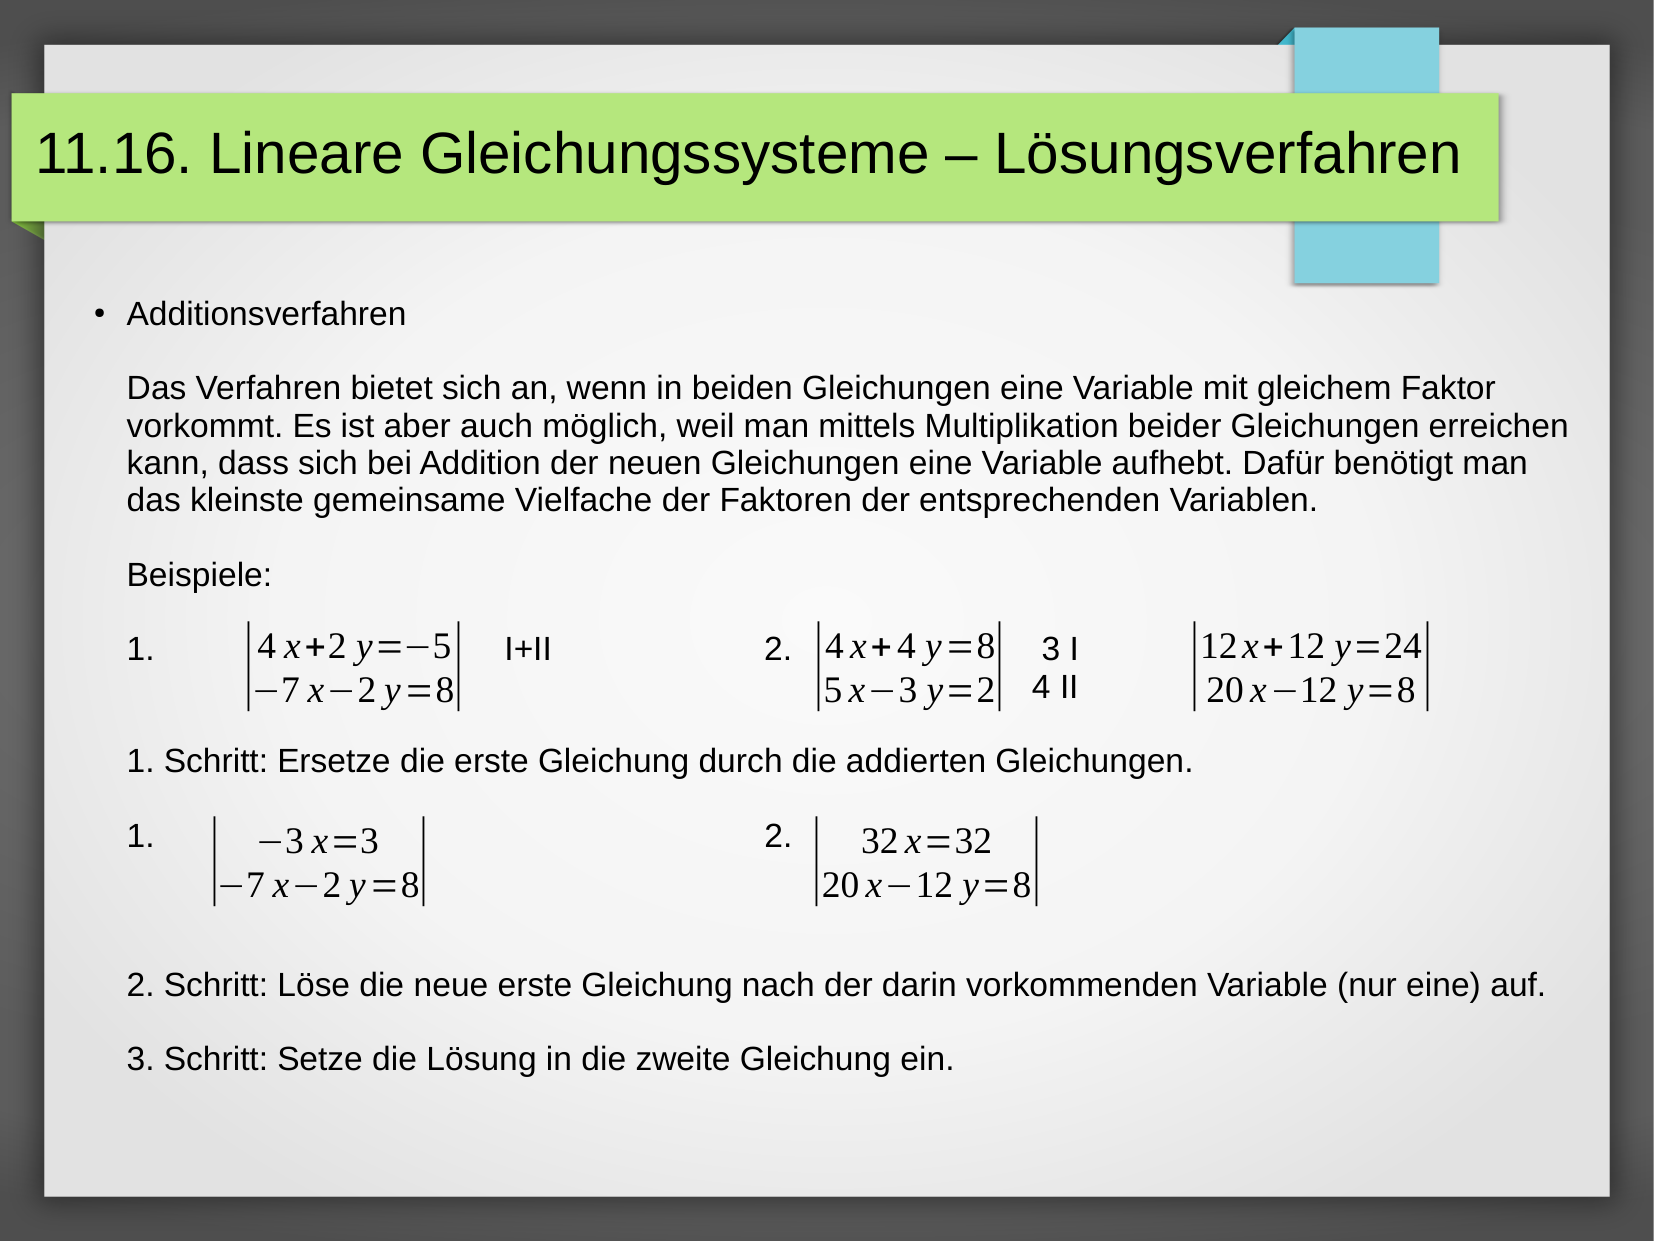

11.16. Lineare Gleichungssysteme – Lösungsverfahren
# Additionsverfahren Das Verfahren bietet sich an, wenn in beiden Gleichungen eine Variable mit gleichem Faktor vorkommt. Es ist aber auch möglich, weil man mittels Multiplikation beider Gleichungen erreichen kann, dass sich bei Addition der neuen Gleichungen eine Variable aufhebt. Dafür benötigt man das kleinste gemeinsame Vielfache der Faktoren der entsprechenden Variablen. Beispiele: 1.	 	 I+II 2. 3 I 4 II 1. Schritt: Ersetze die erste Gleichung durch die addierten Gleichungen. 1. 2. 2. Schritt: Löse die neue erste Gleichung nach der darin vorkommenden Variable (nur eine) auf. 3. Schritt: Setze die Lösung in die zweite Gleichung ein.